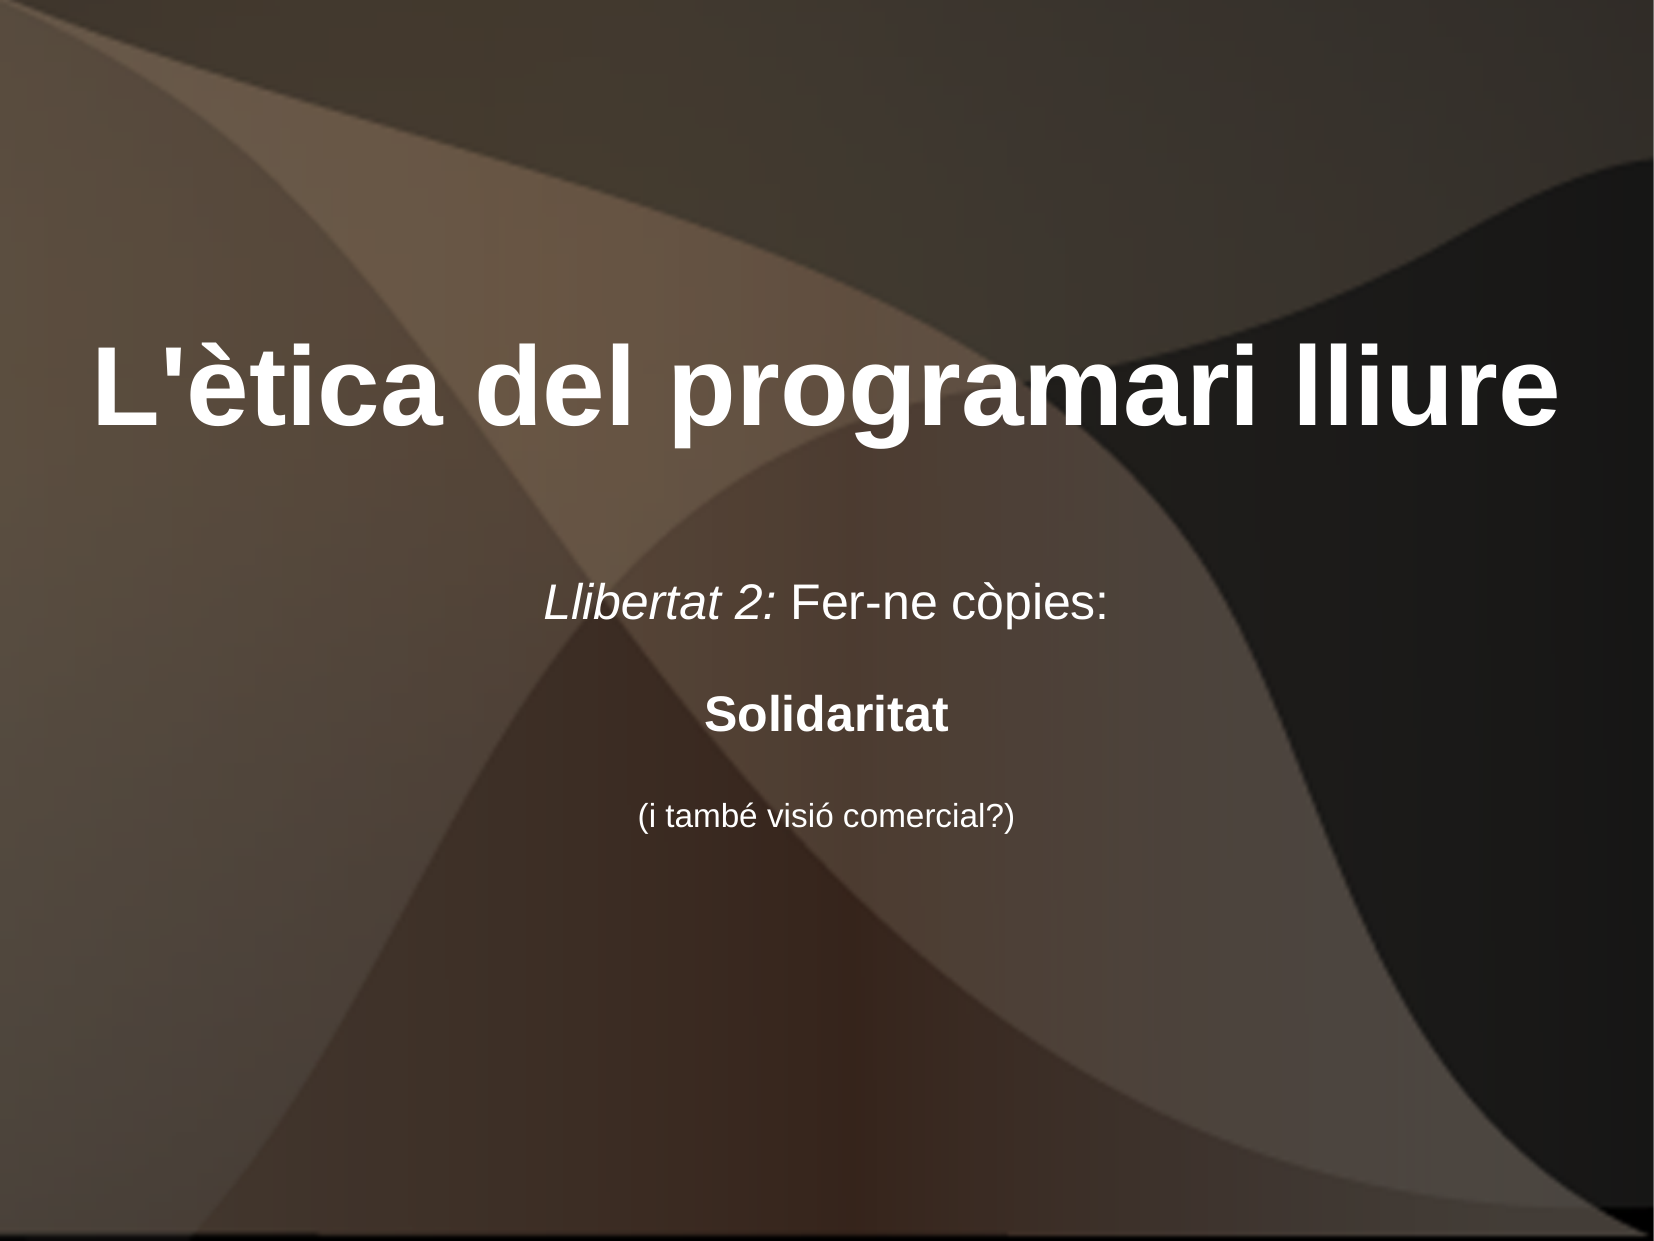

# L'ètica del programari lliure
Llibertat 2: Fer-ne còpies:
Solidaritat
(i també visió comercial?)